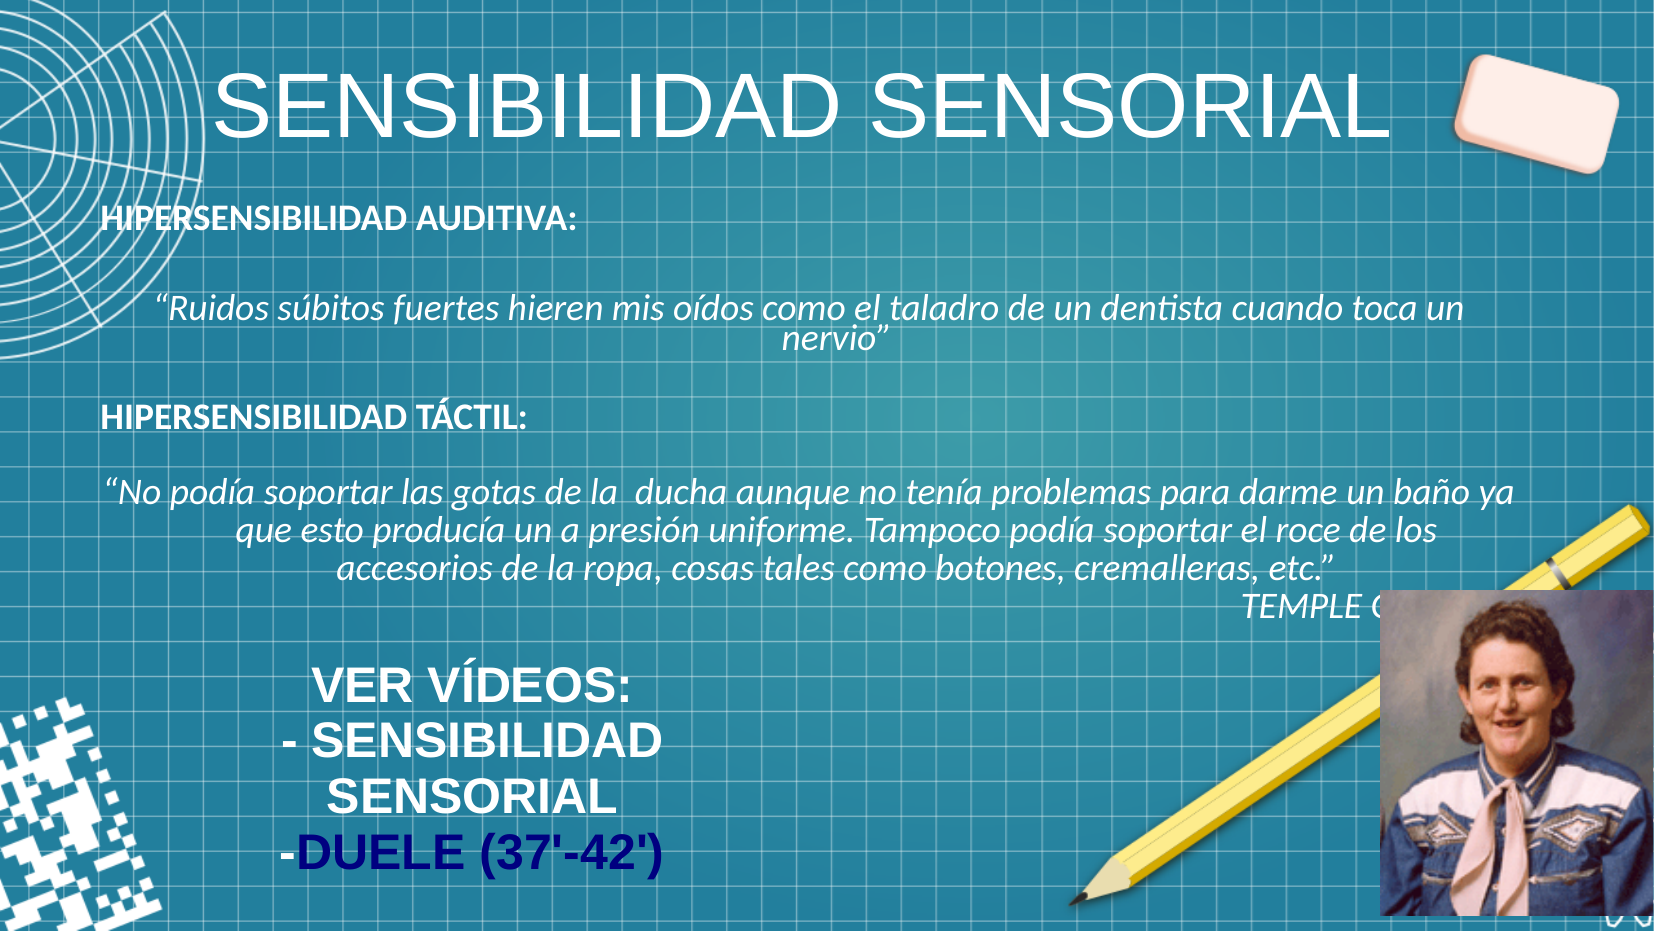

# SENSIBILIDAD SENSORIAL
HIPERSENSIBILIDAD AUDITIVA:
“Ruidos súbitos fuertes hieren mis oídos como el taladro de un dentista cuando toca un nervio”
HIPERSENSIBILIDAD TÁCTIL:
“No podía soportar las gotas de la ducha aunque no tenía problemas para darme un baño ya que esto producía un a presión uniforme. Tampoco podía soportar el roce de los accesorios de la ropa, cosas tales como botones, cremalleras, etc.”
TEMPLE GRANDIN
VER VÍDEOS:
- SENSIBILIDAD SENSORIAL
-DUELE (37'-42')